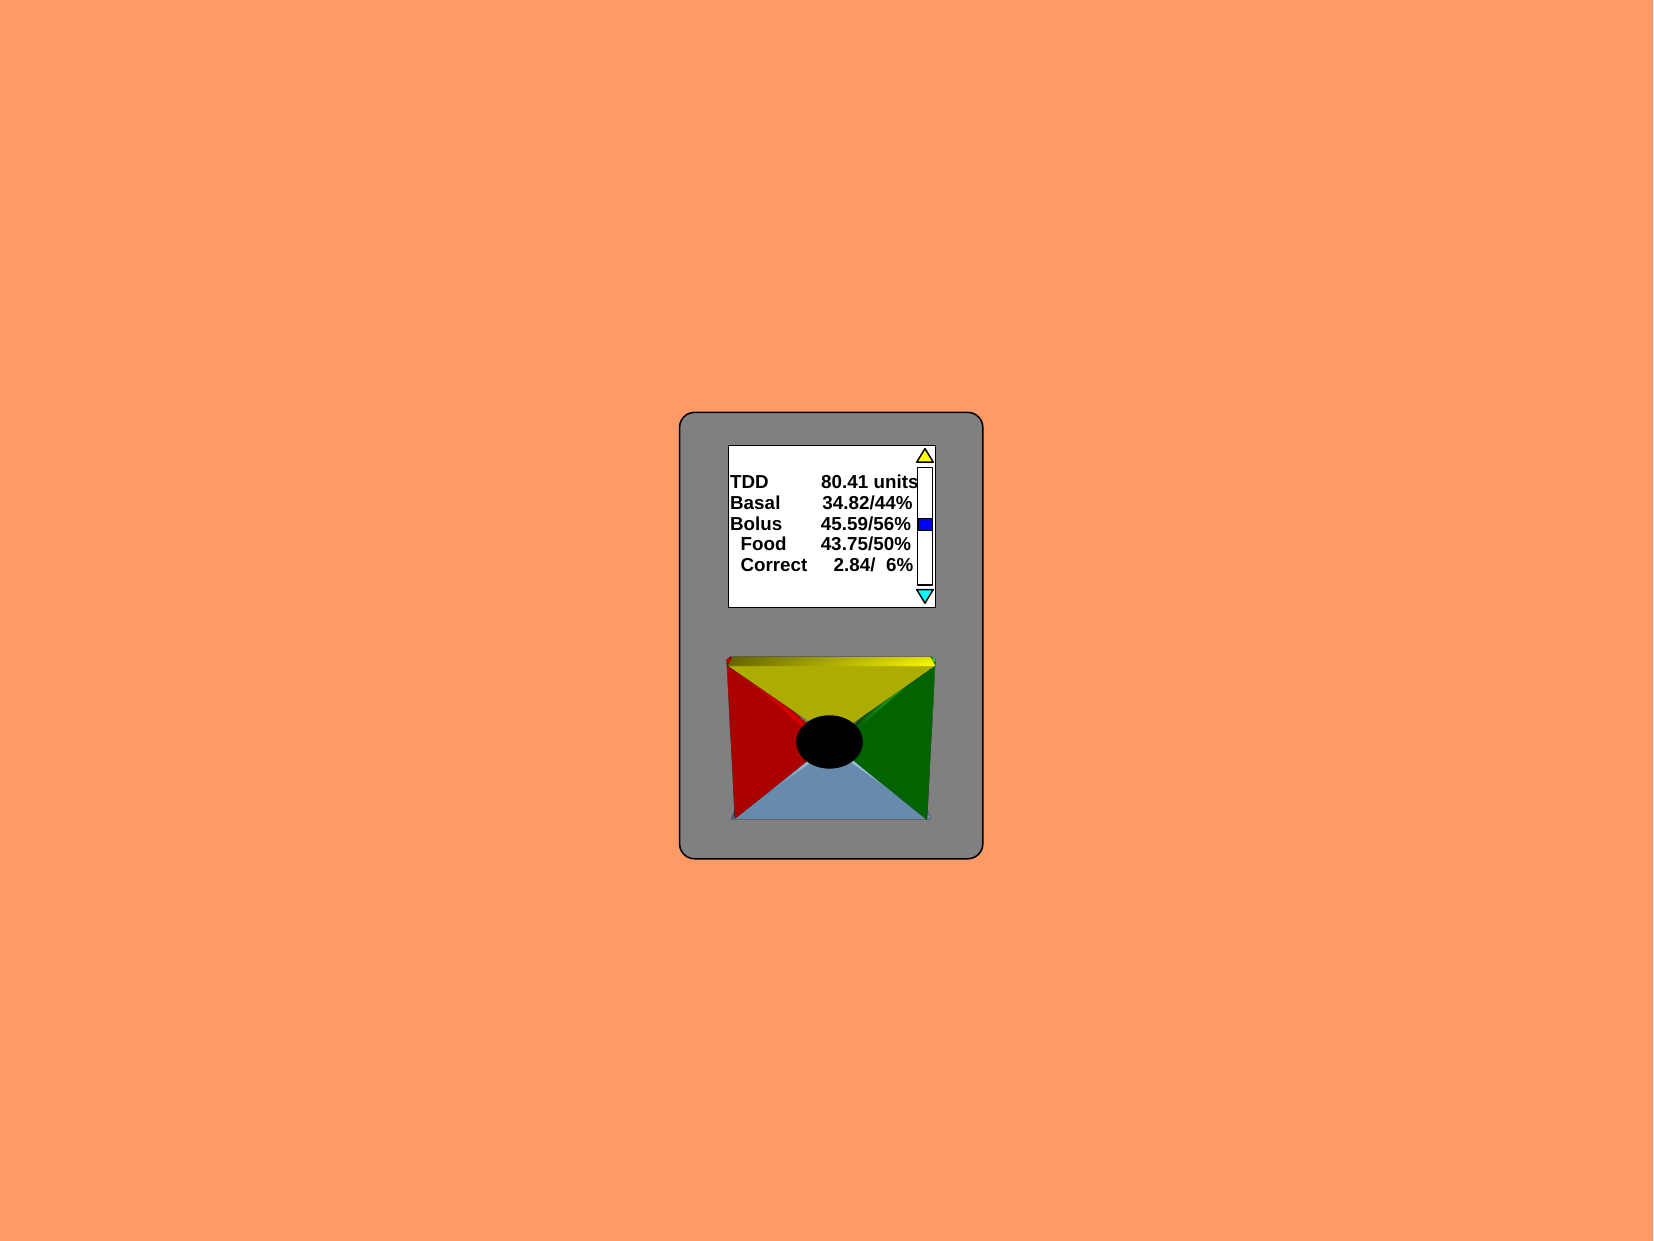

TDD 80.41 units
Basal 34.82/44%
Bolus	 45.59/56%
 Food	 43.75/50%
 Correct 2.84/ 6%